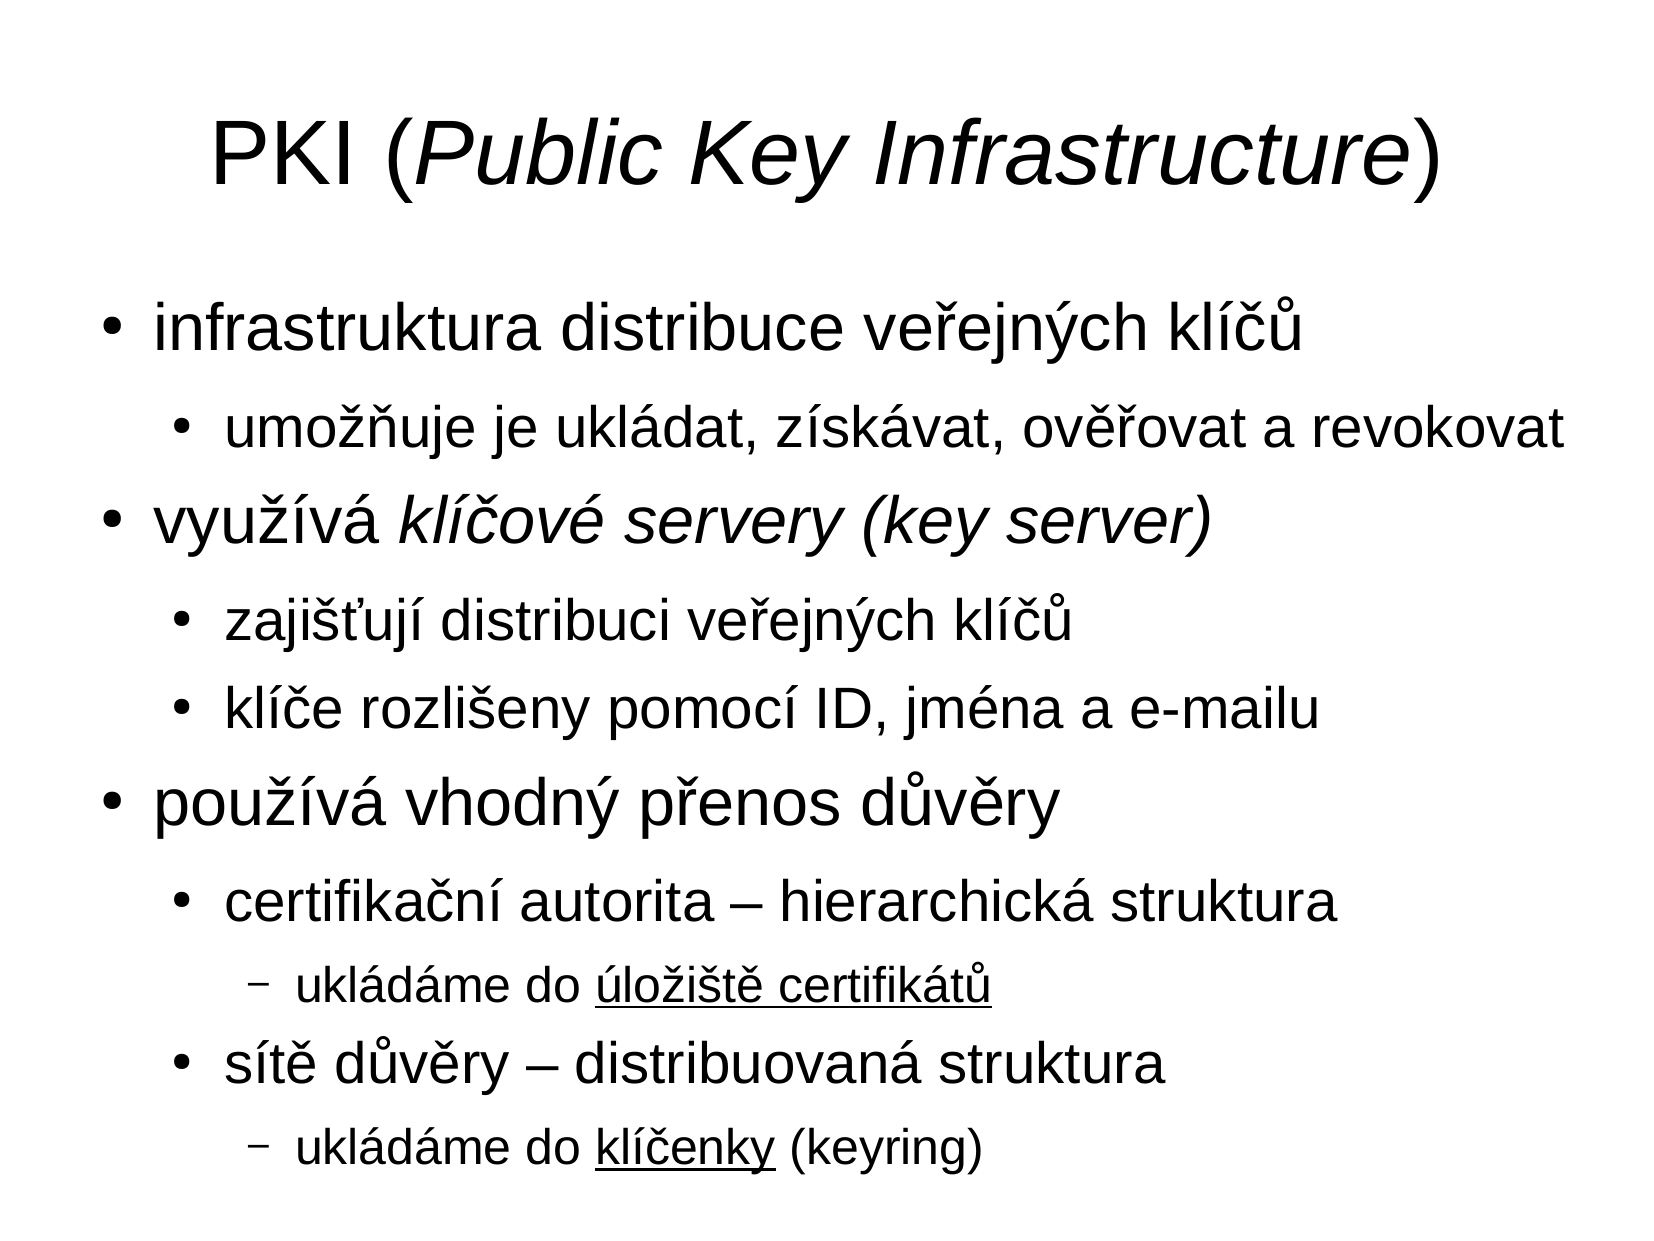

# PKI (Public Key Infrastructure)
infrastruktura distribuce veřejných klíčů
umožňuje je ukládat, získávat, ověřovat a revokovat
využívá klíčové servery (key server)
zajišťují distribuci veřejných klíčů
klíče rozlišeny pomocí ID, jména a e-mailu
používá vhodný přenos důvěry
certifikační autorita – hierarchická struktura
ukládáme do úložiště certifikátů
sítě důvěry – distribuovaná struktura
ukládáme do klíčenky (keyring)